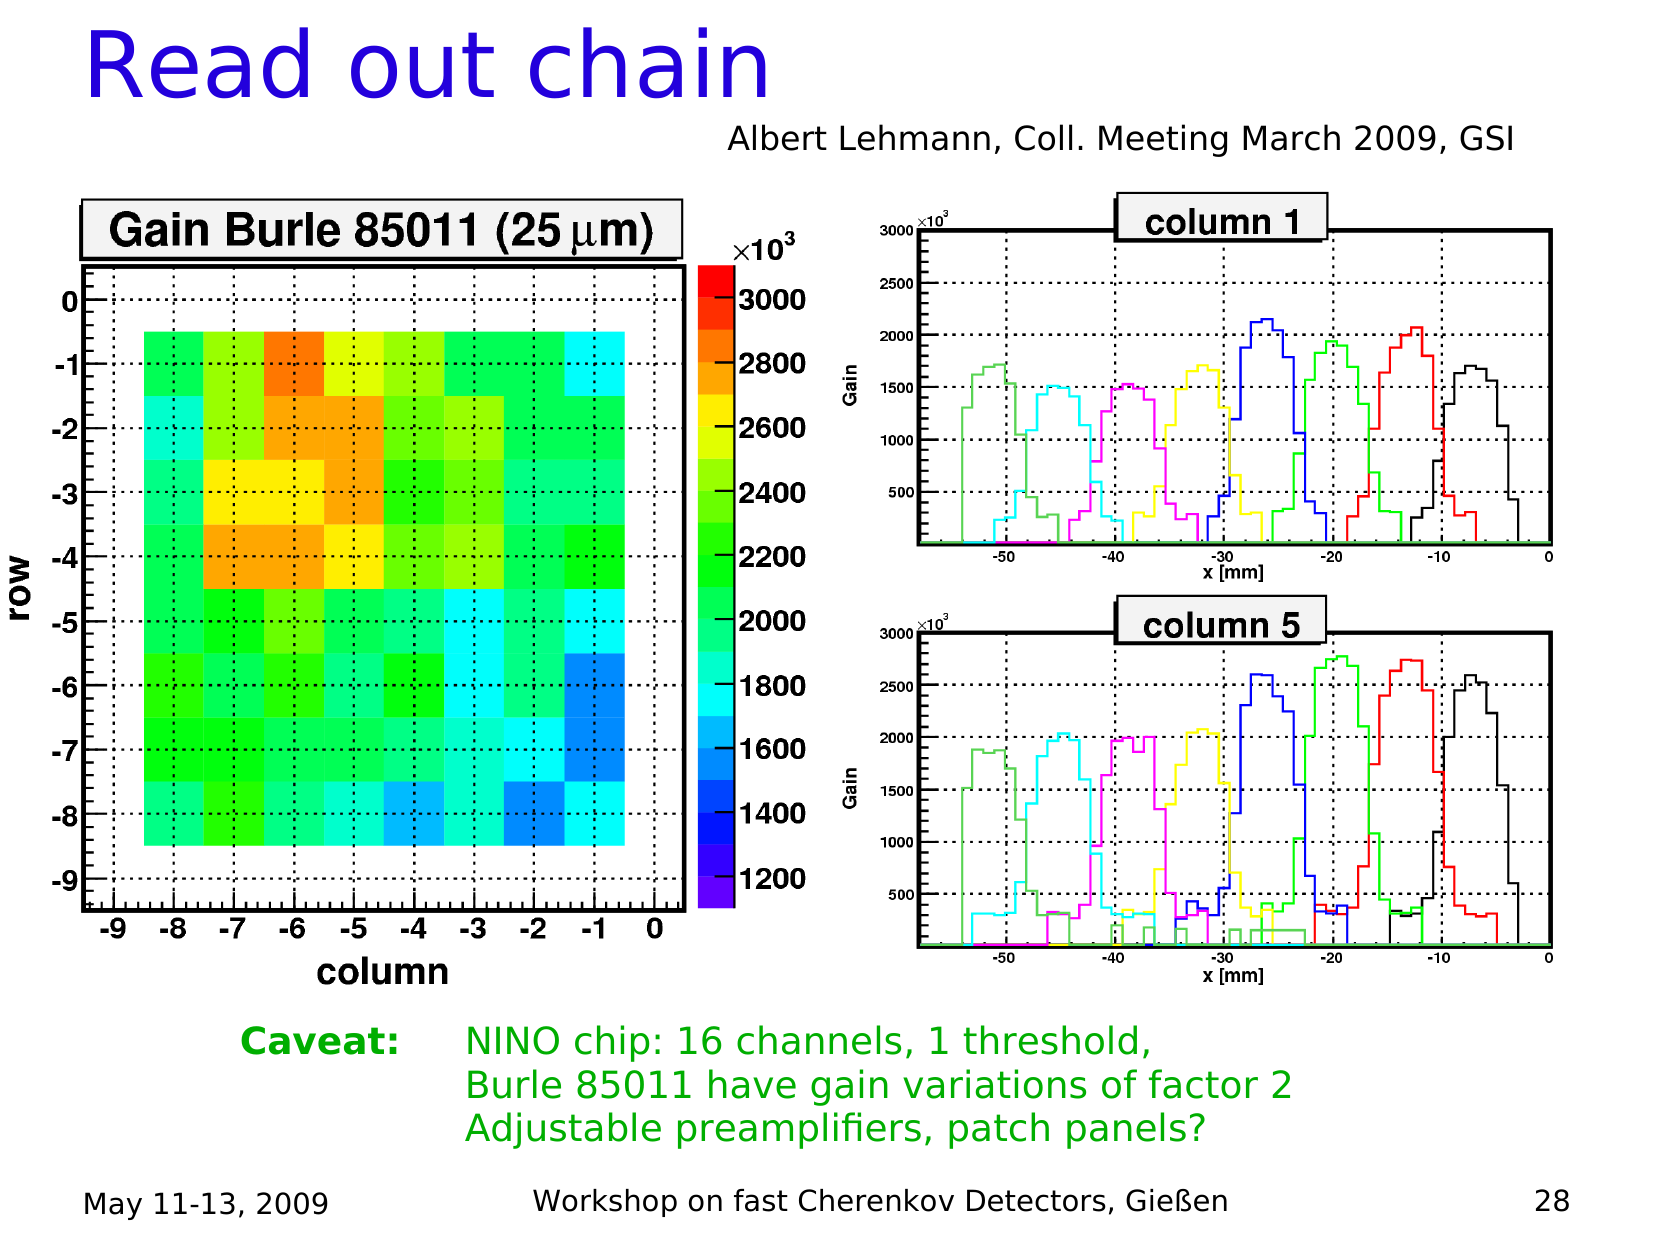

# Read out chain
Albert Lehmann, Coll. Meeting March 2009, GSI
Caveat: 	NINO chip: 16 channels, 1 threshold,
			Burle 85011 have gain variations of factor 2
			Adjustable preamplifiers, patch panels?
Workshop on fast Cherenkov Detectors, Gießen
28
May 11-13, 2009